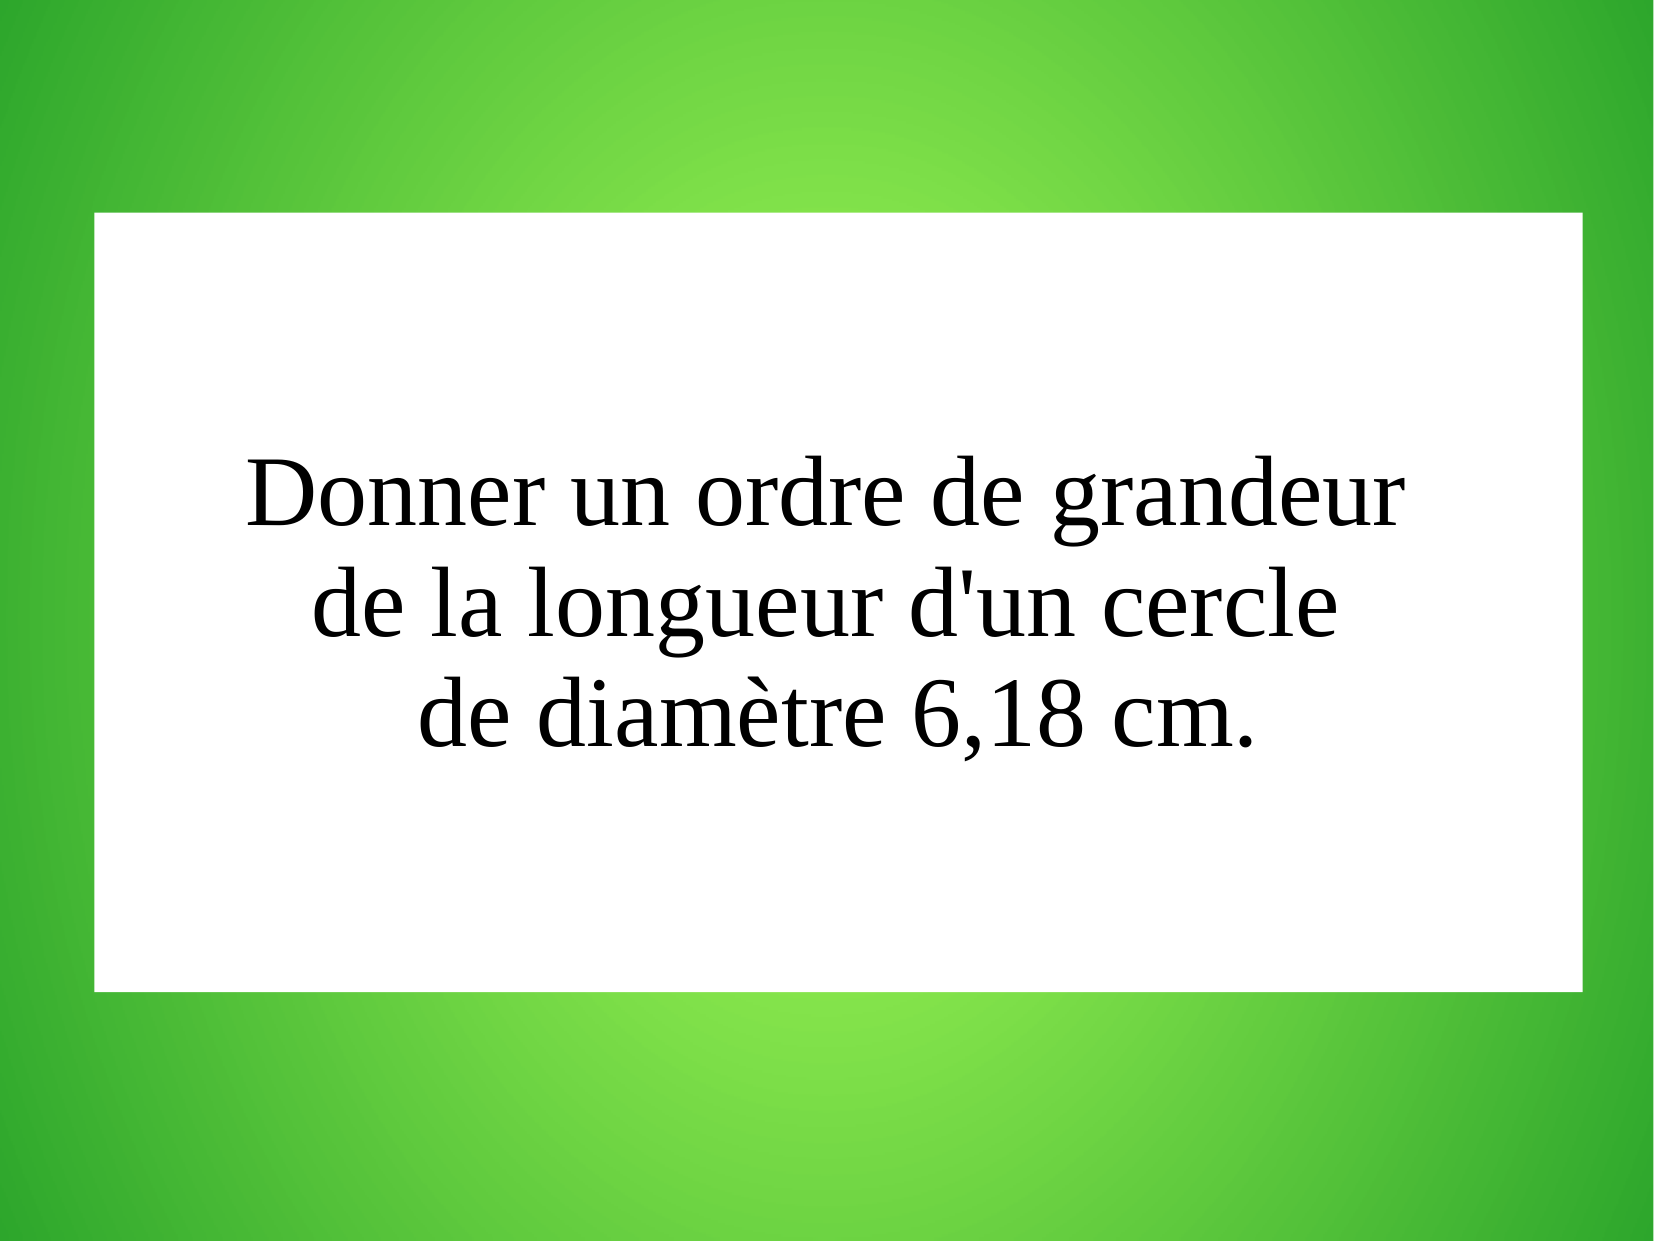

Donner un ordre de grandeur
de la longueur d'un cercle
de diamètre 6,18 cm.